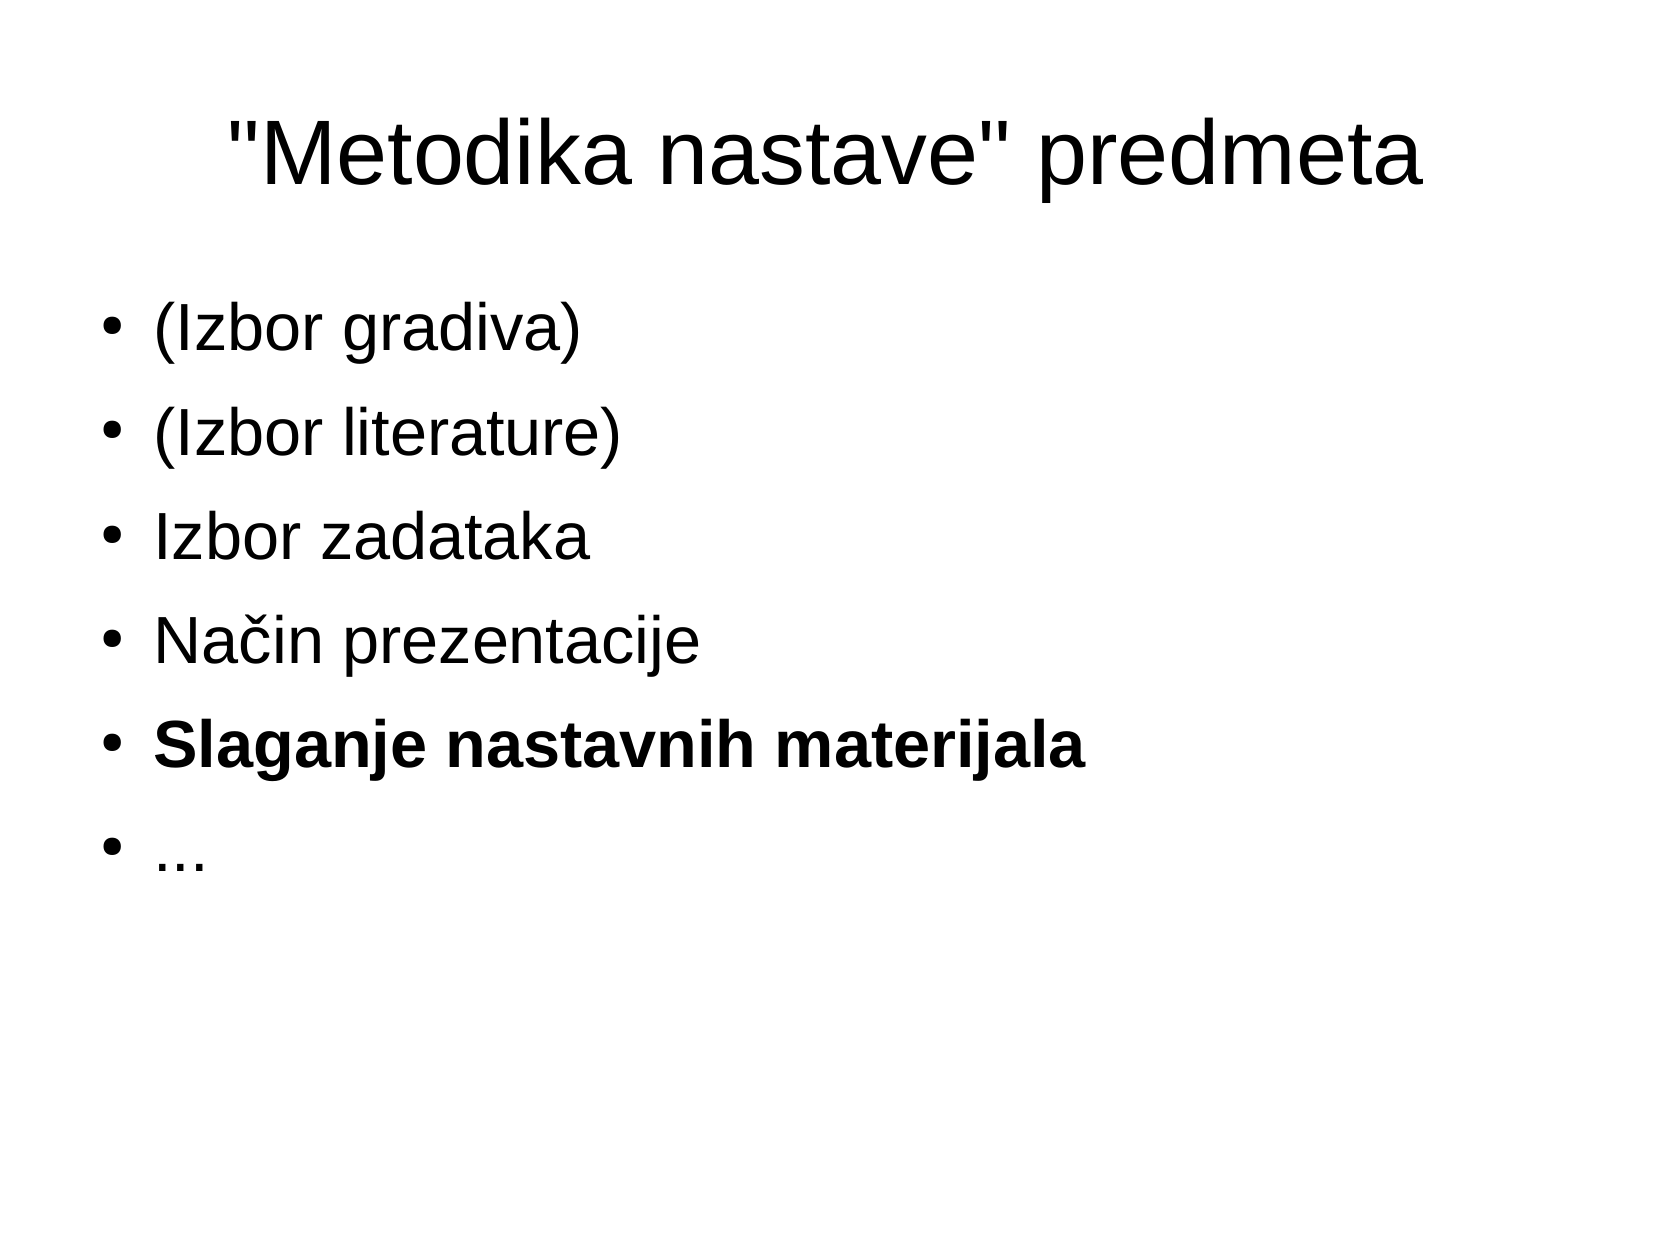

# "Metodika nastave" predmeta
(Izbor gradiva)
(Izbor literature)
Izbor zadataka
Način prezentacije
Slaganje nastavnih materijala
...